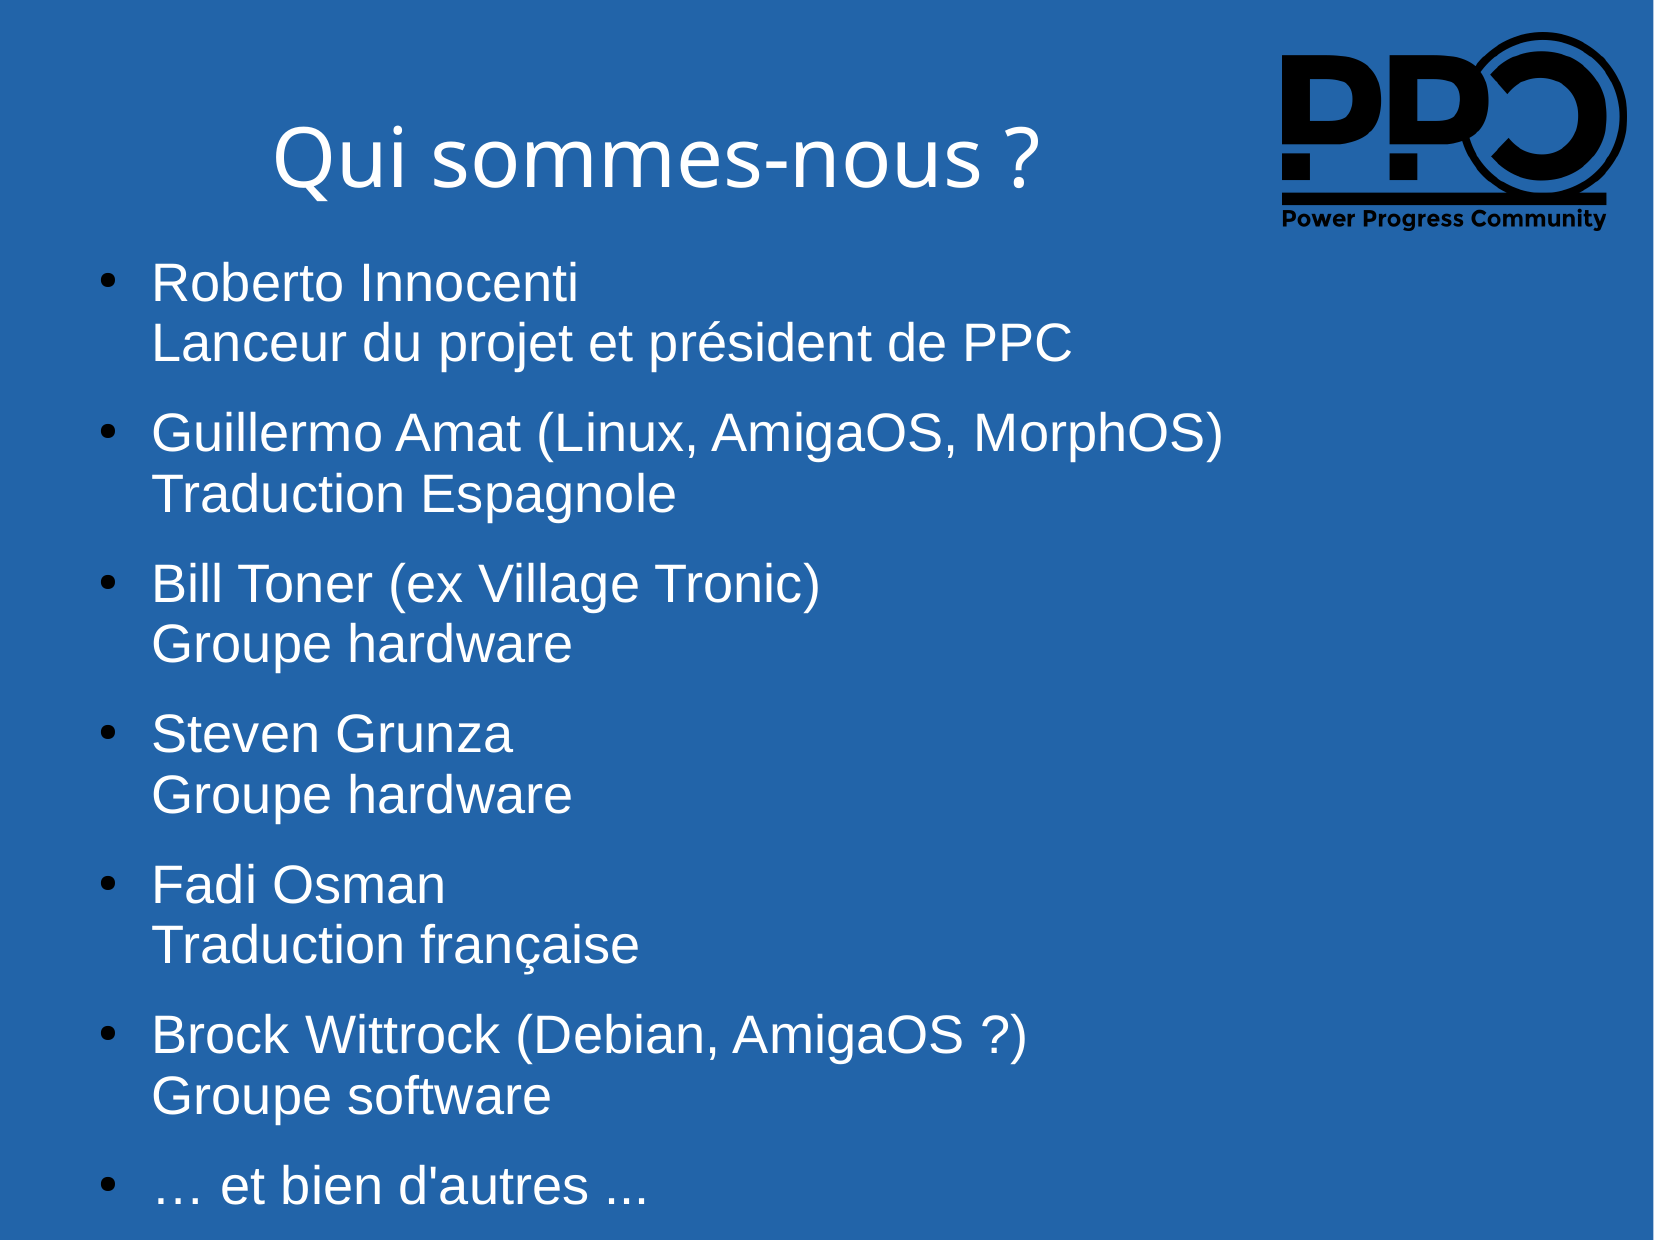

# Qui sommes-nous ?
Roberto Innocenti
Lanceur du projet et président de PPC
Guillermo Amat (Linux, AmigaOS, MorphOS)
Traduction Espagnole
Bill Toner (ex Village Tronic)
Groupe hardware
Steven Grunza
Groupe hardware
Fadi Osman
Traduction française
Brock Wittrock (Debian, AmigaOS ?)
Groupe software
… et bien d'autres ...